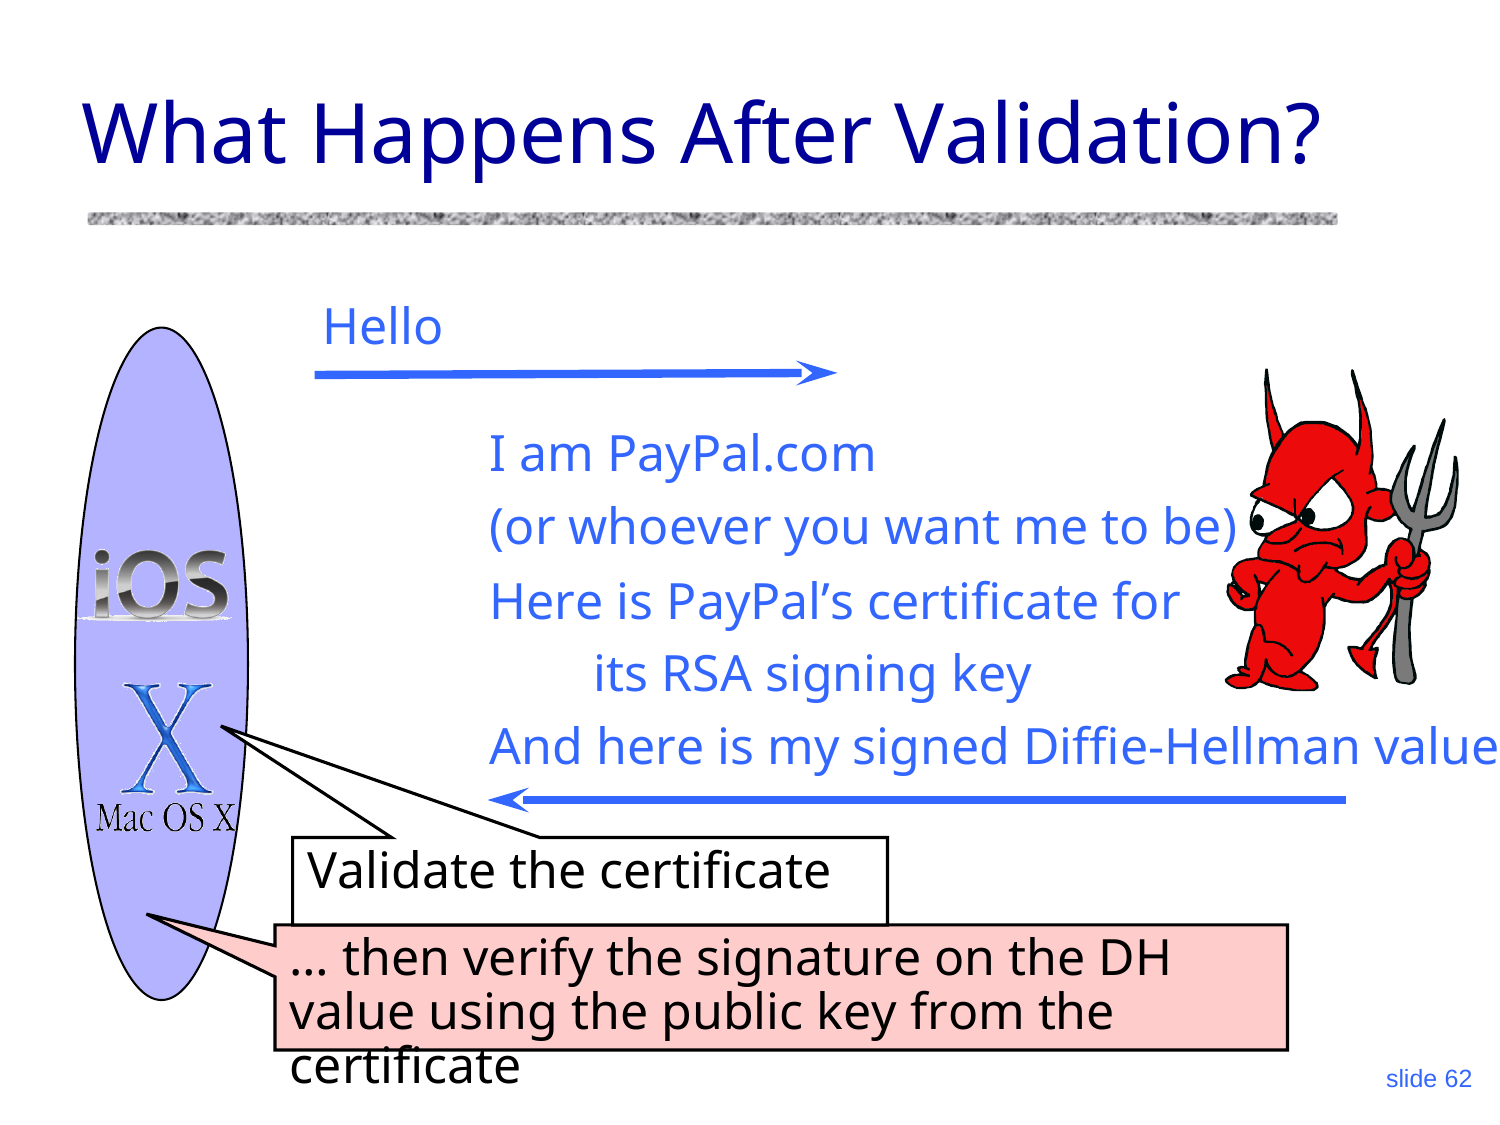

# What Happens After Validation?
Hello
I am PayPal.com
(or whoever you want me to be)
Here is PayPal’s certificate for
 its RSA signing key
And here is my signed Diffie-Hellman value
Validate the certificate
… then verify the signature on the DH value using the public key from the certificate
slide